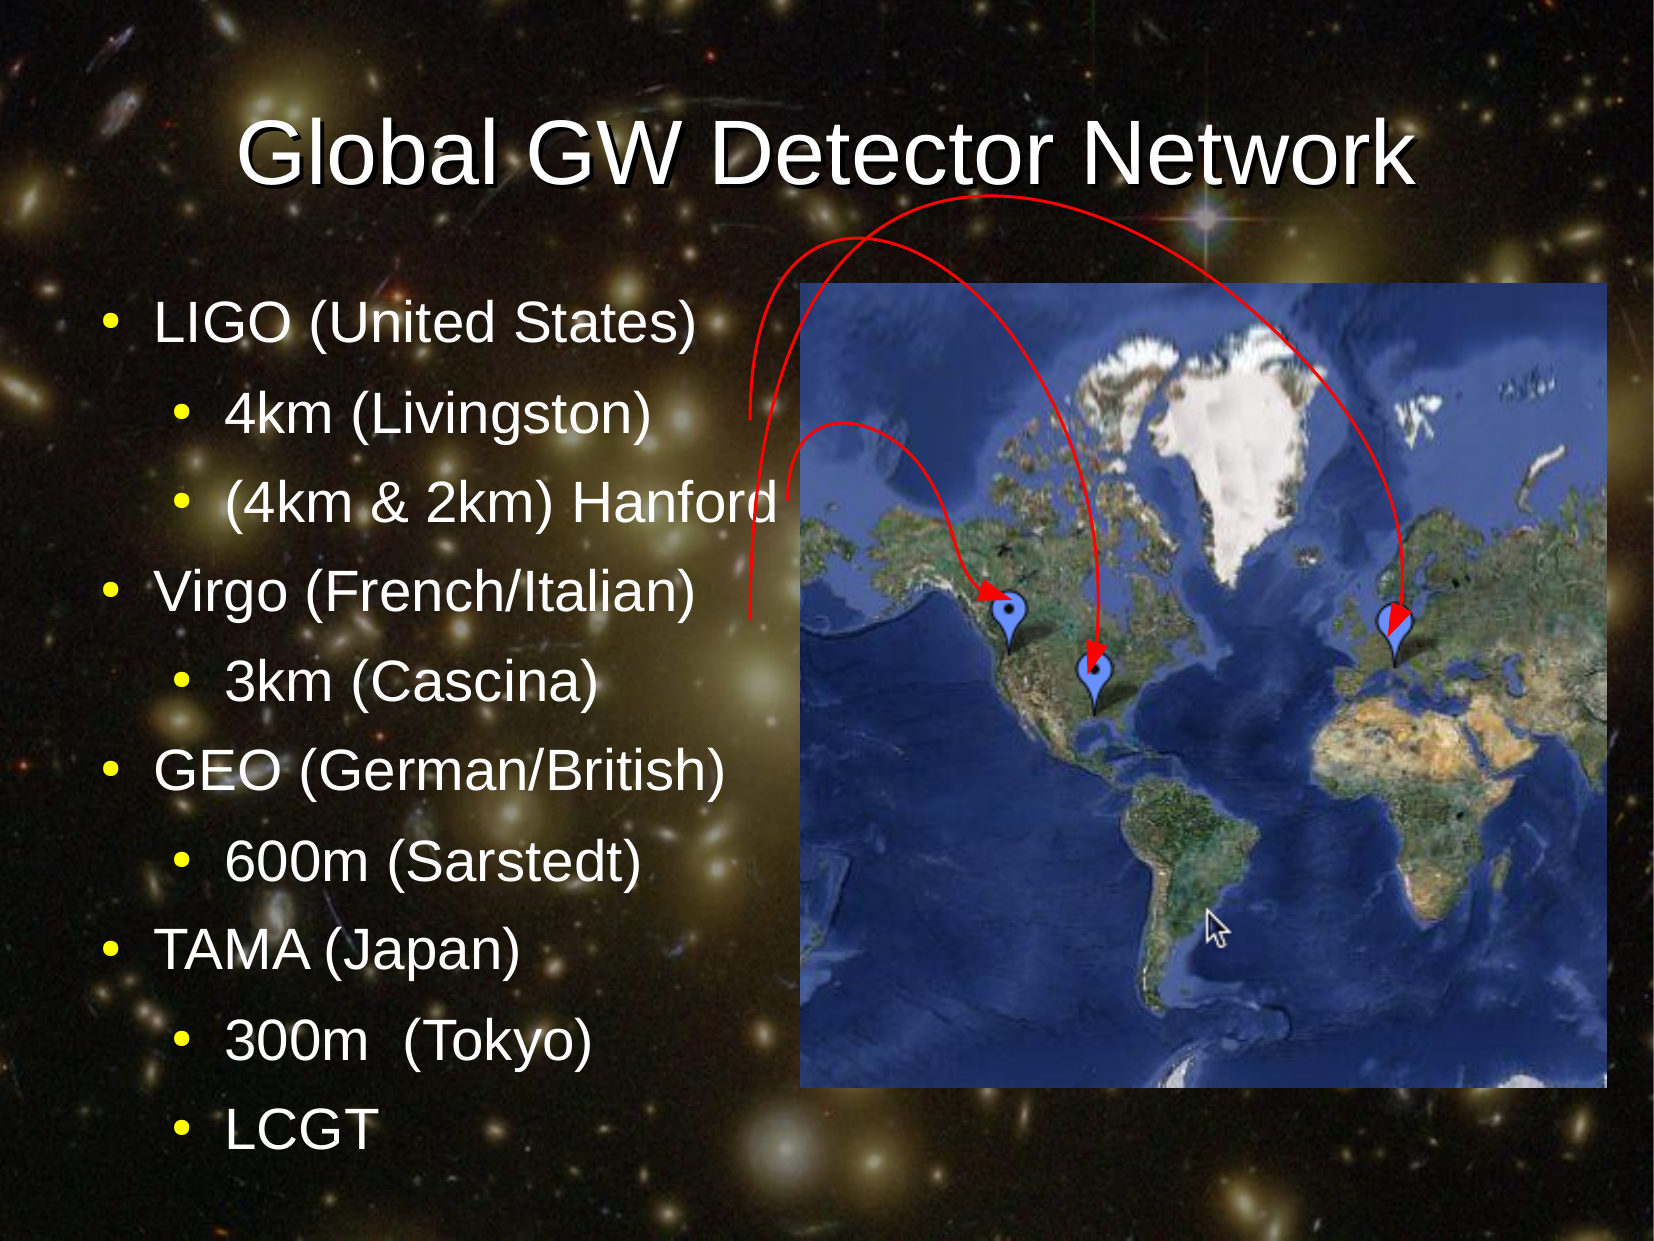

# Global GW Detector Network
LIGO (United States)
4km (Livingston)
(4km & 2km) Hanford
Virgo (French/Italian)
3km (Cascina)
GEO (German/British)
600m (Sarstedt)
TAMA (Japan)
300m (Tokyo)
LCGT